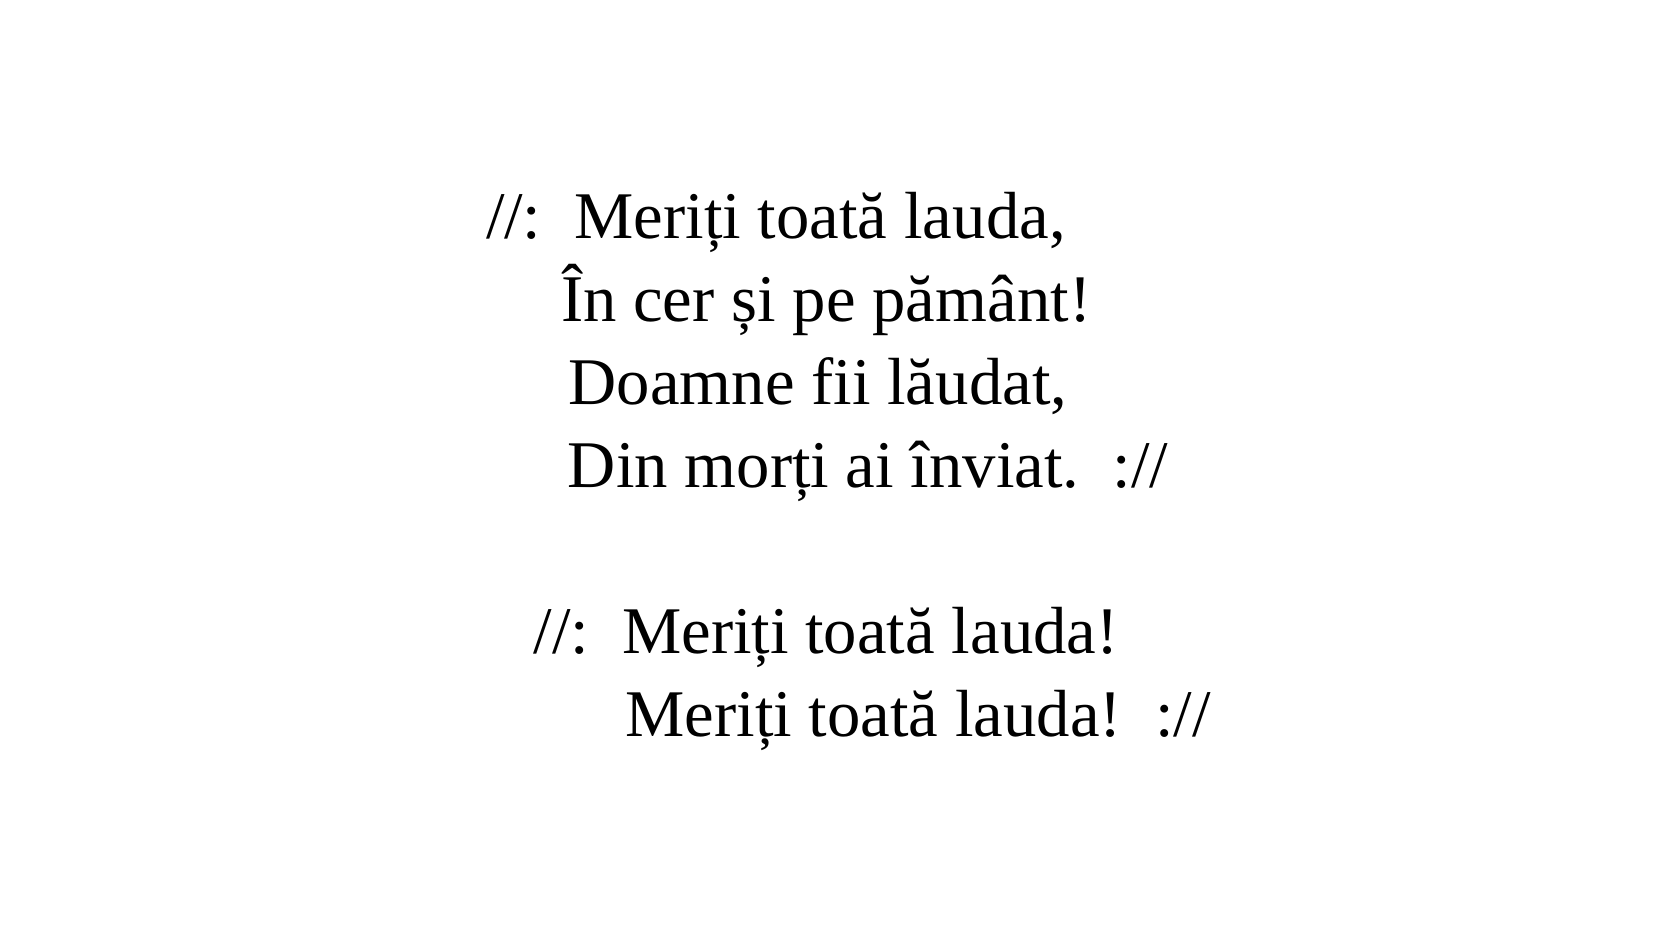

# //: Meriți toată lauda,
În cer și pe pământ!
Doamne fii lăudat,
 Din morți ai înviat. ://
//: Meriți toată lauda!
 Meriți toată lauda! ://